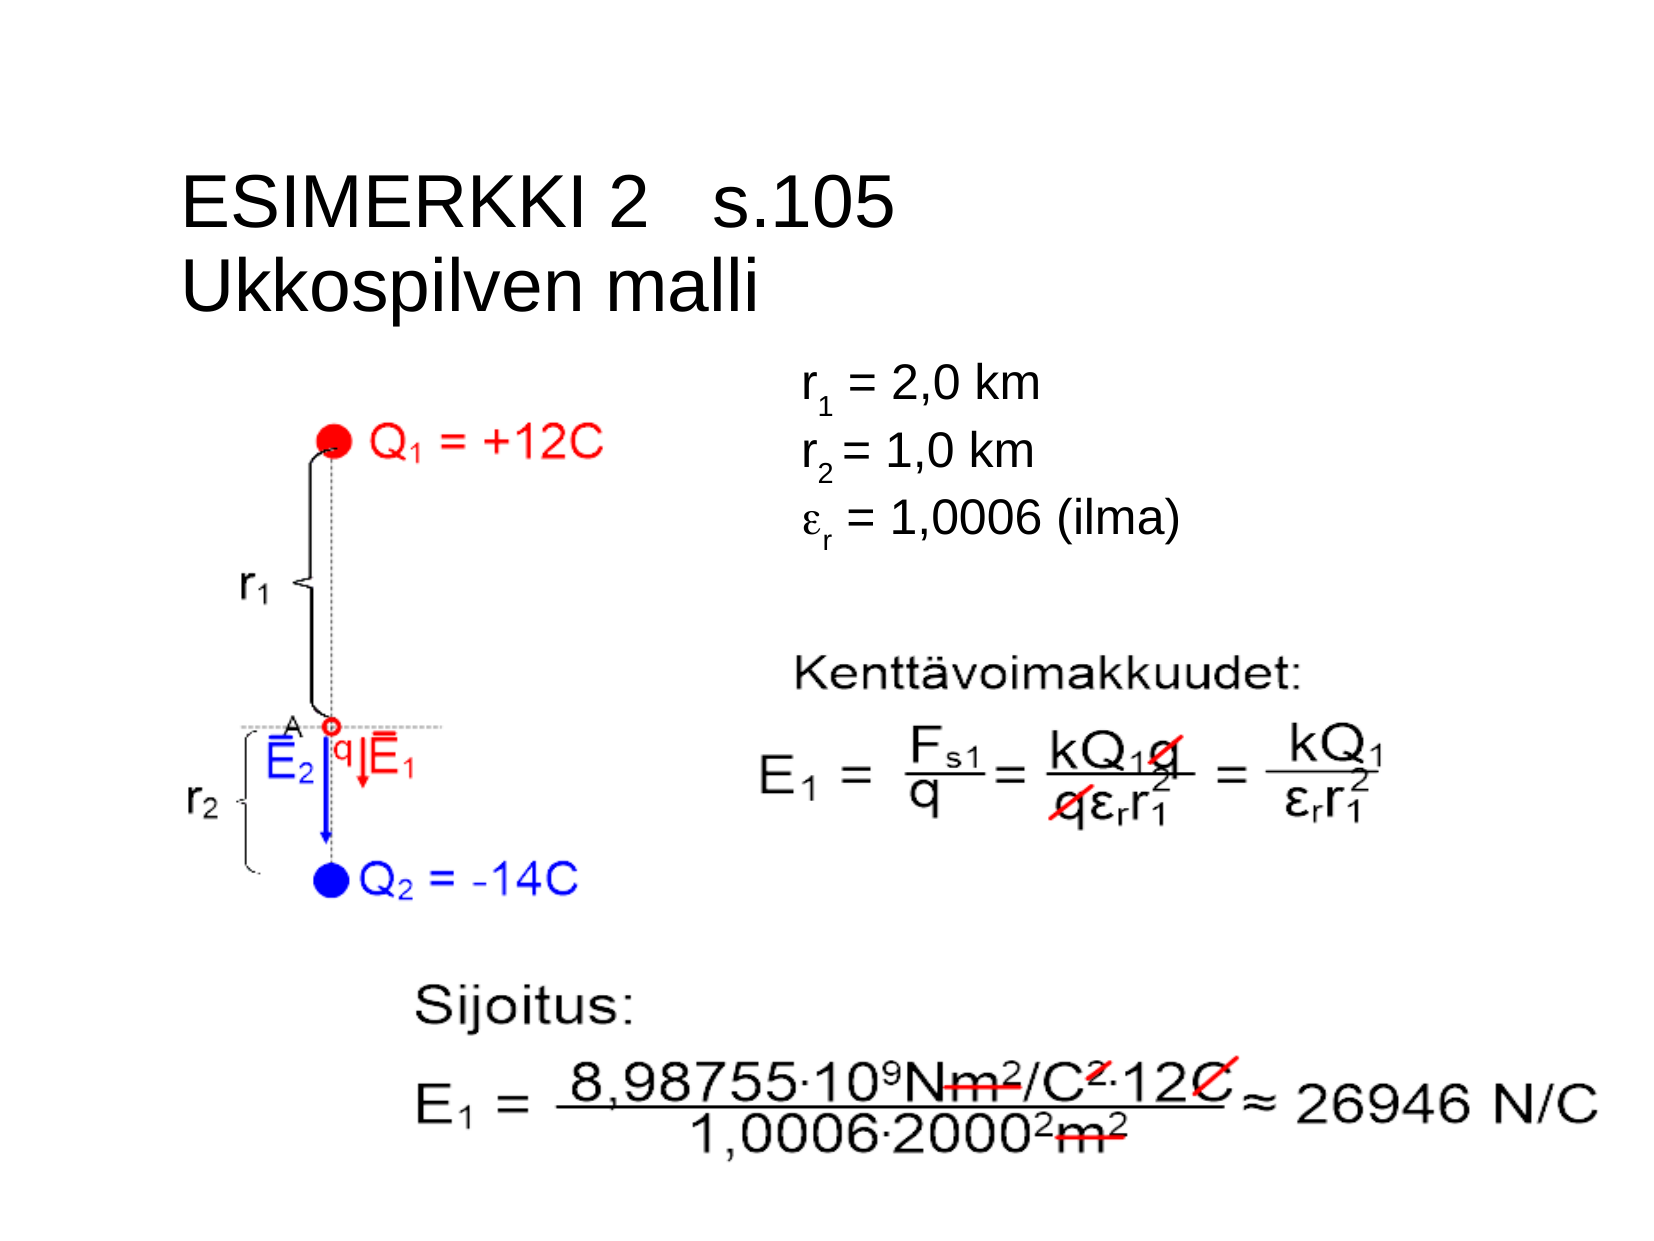

ESIMERKKI 2 s.105
Ukkospilven malli
r1 = 2,0 km
r2 = 1,0 km
er = 1,0006 (ilma)